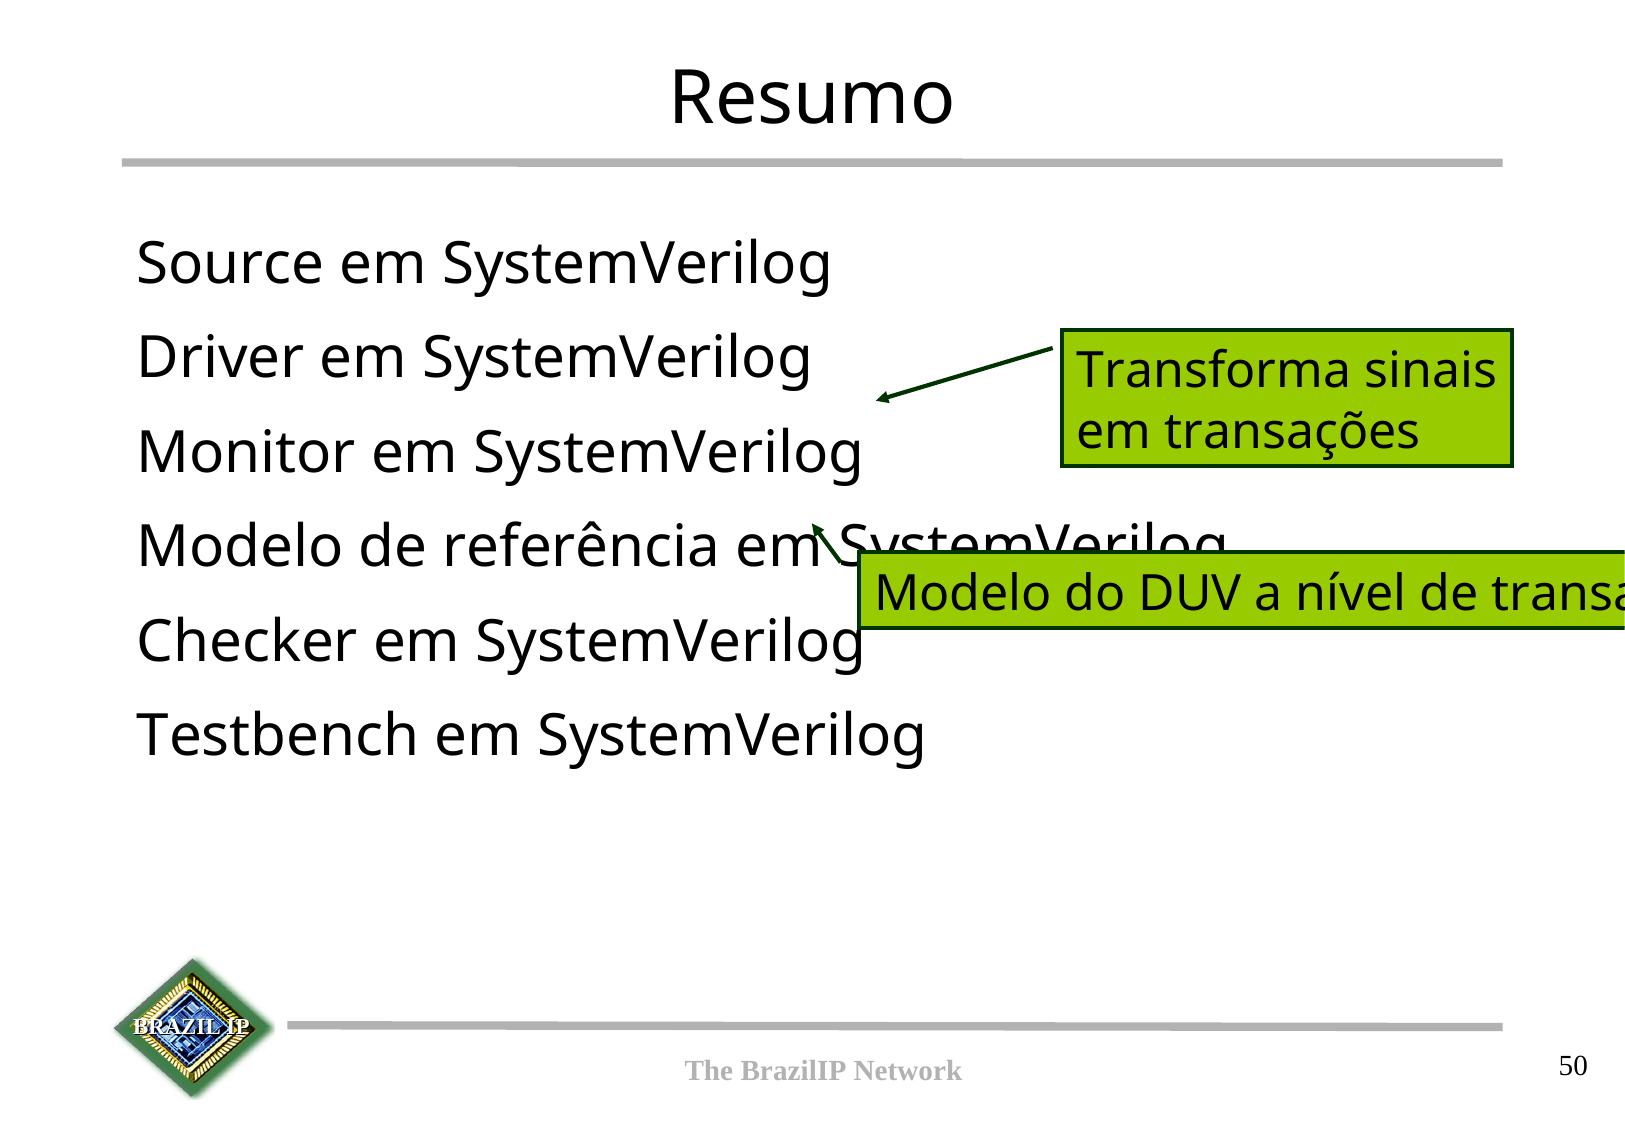

# Resumo
Source em SystemVerilog
Driver em SystemVerilog
Monitor em SystemVerilog
Modelo de referência em SystemVerilog
Checker em SystemVerilog
Testbench em SystemVerilog
Transforma sinais
em transações
Modelo do DUV a nível de transação
50